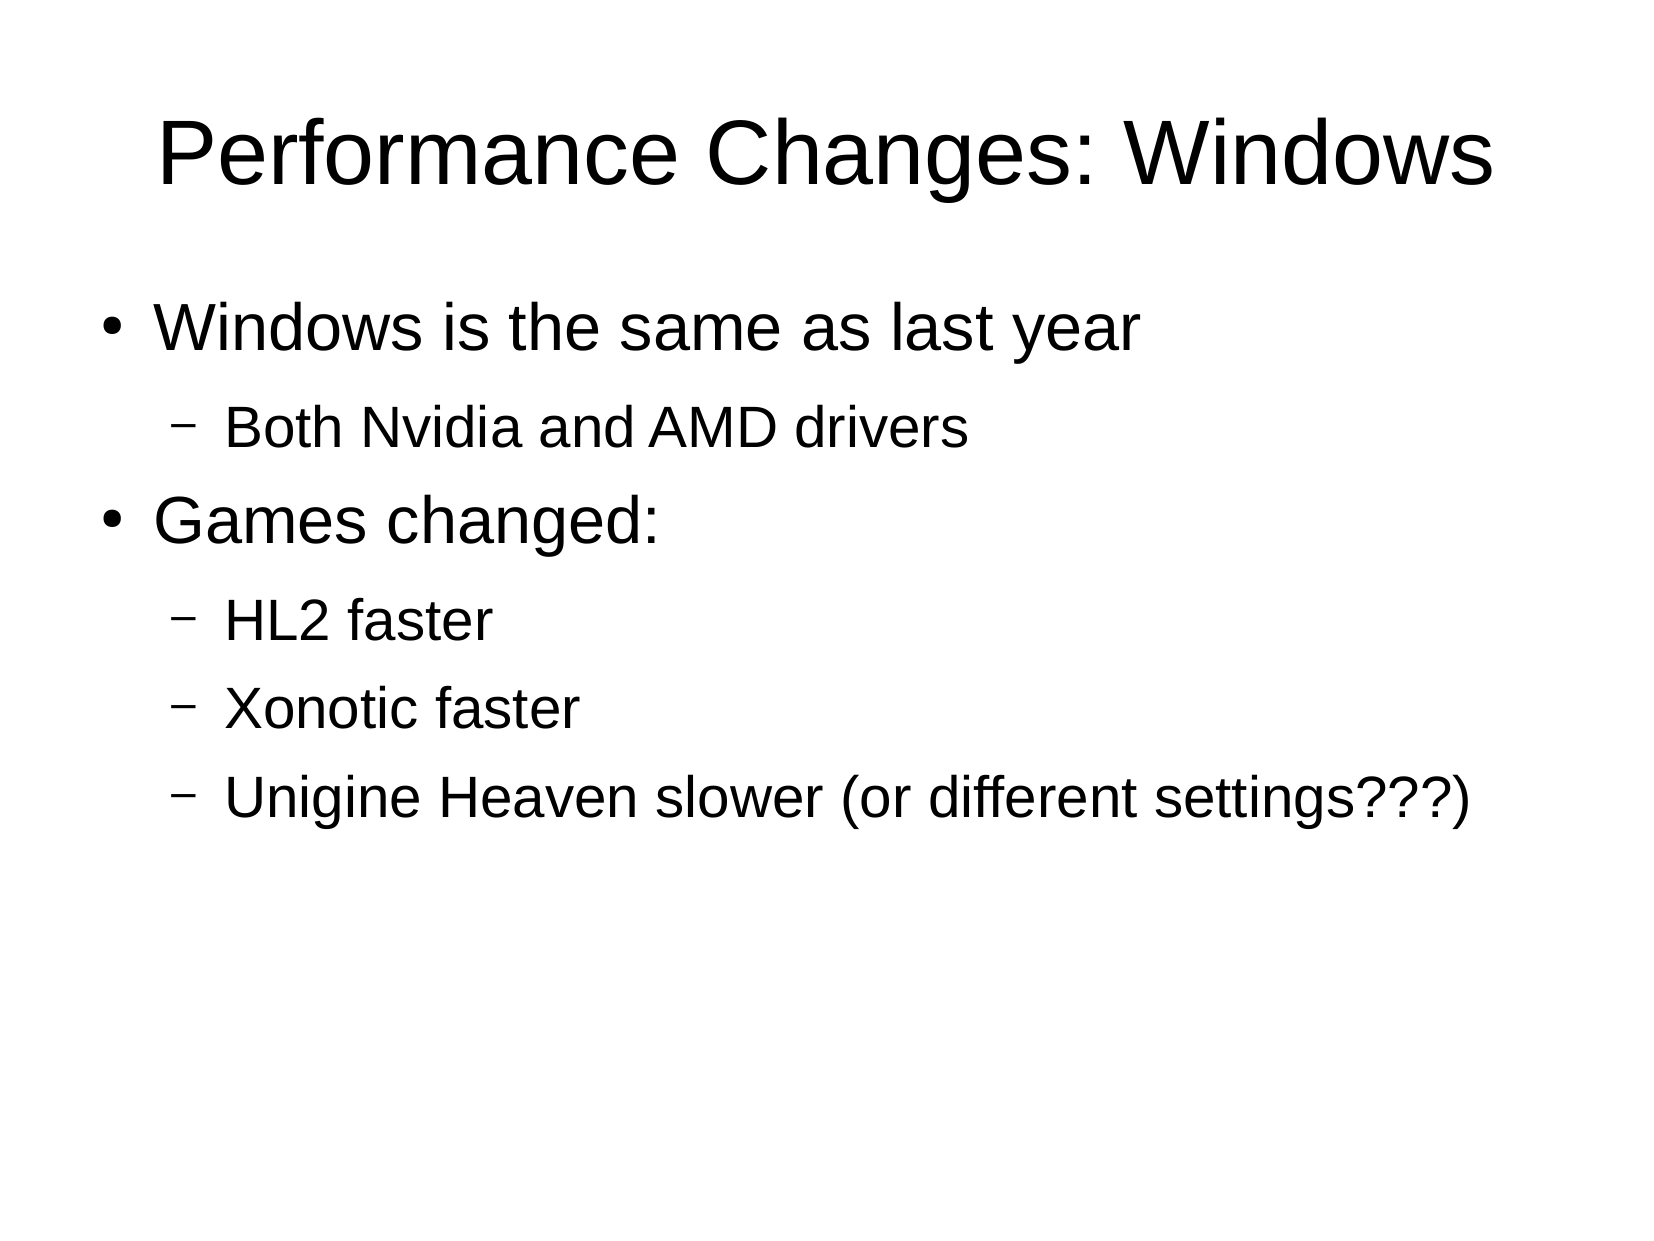

# Performance Changes: Windows
Windows is the same as last year
Both Nvidia and AMD drivers
Games changed:
HL2 faster
Xonotic faster
Unigine Heaven slower (or different settings???)